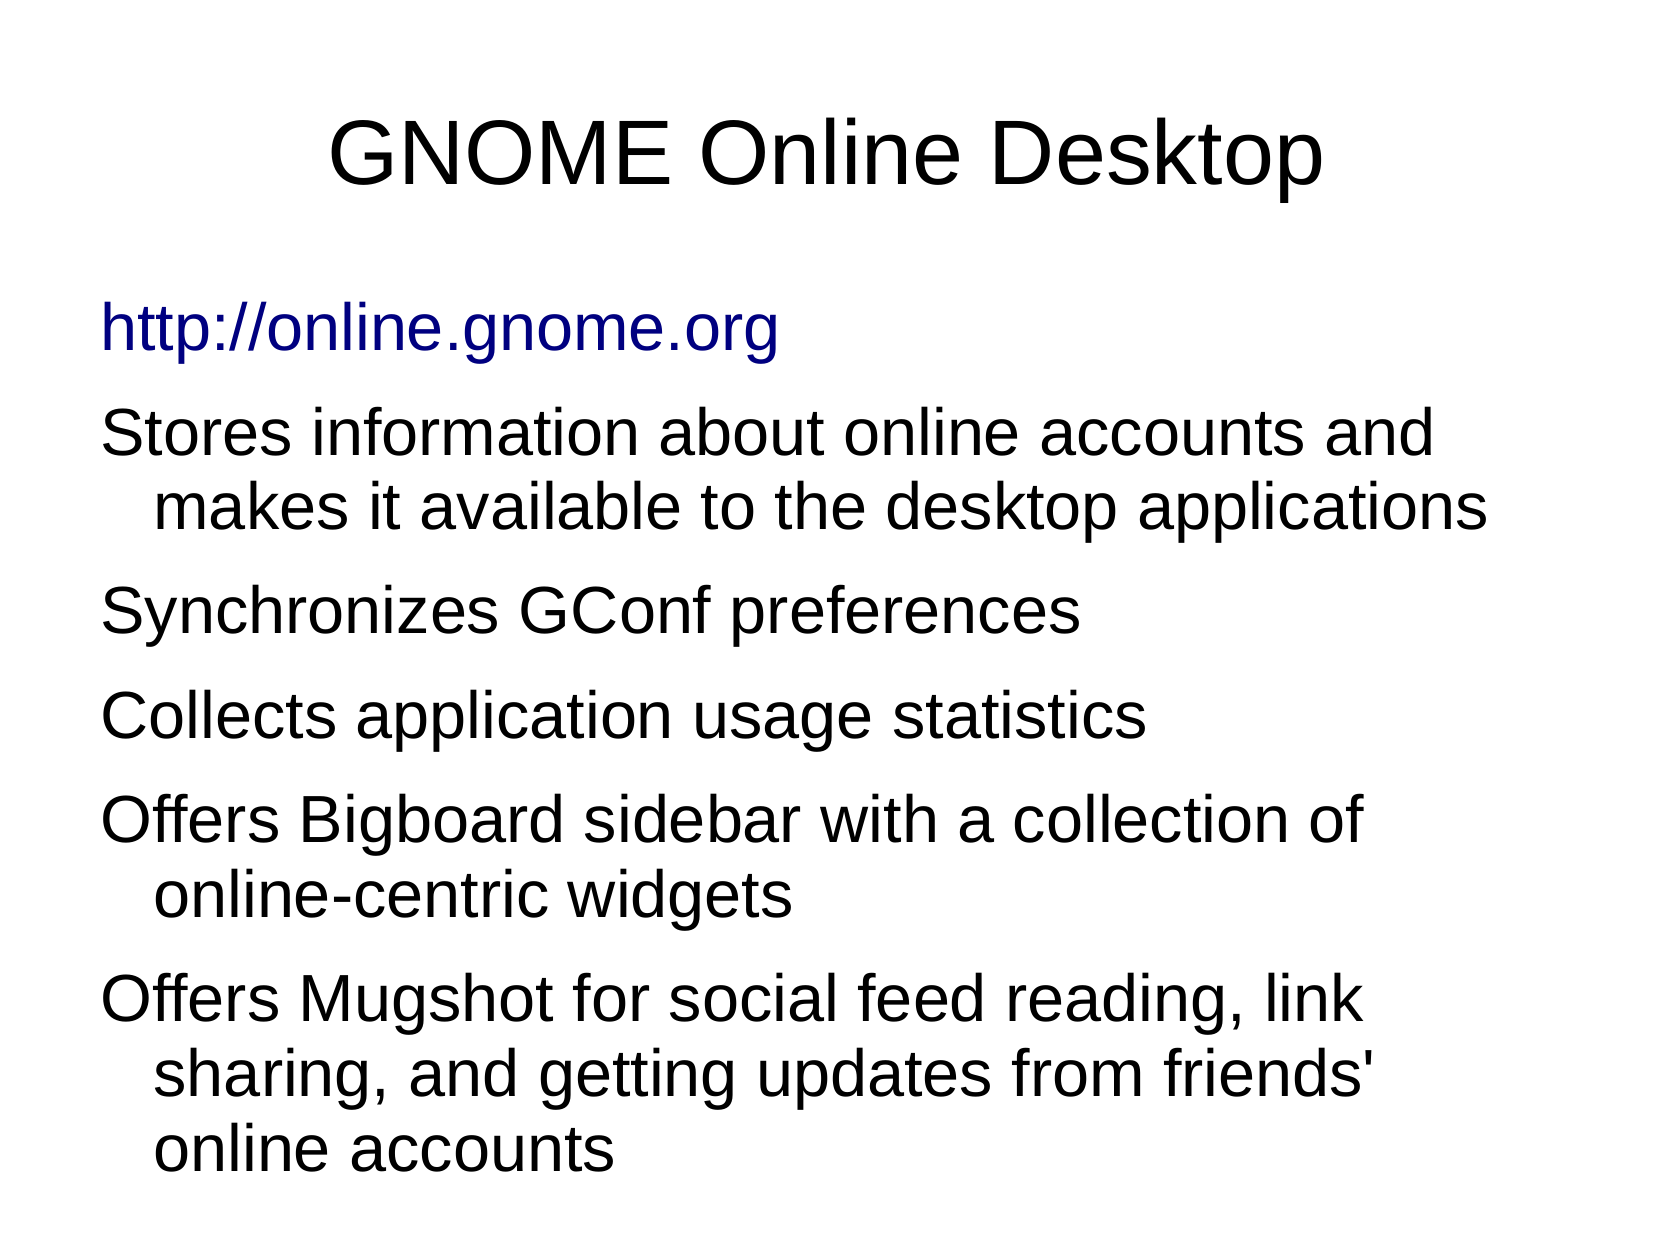

# GNOME Online Desktop
http://online.gnome.org
Stores information about online accounts and makes it available to the desktop applications
Synchronizes GConf preferences
Collects application usage statistics
Offers Bigboard sidebar with a collection of online-centric widgets
Offers Mugshot for social feed reading, link sharing, and getting updates from friends' online accounts